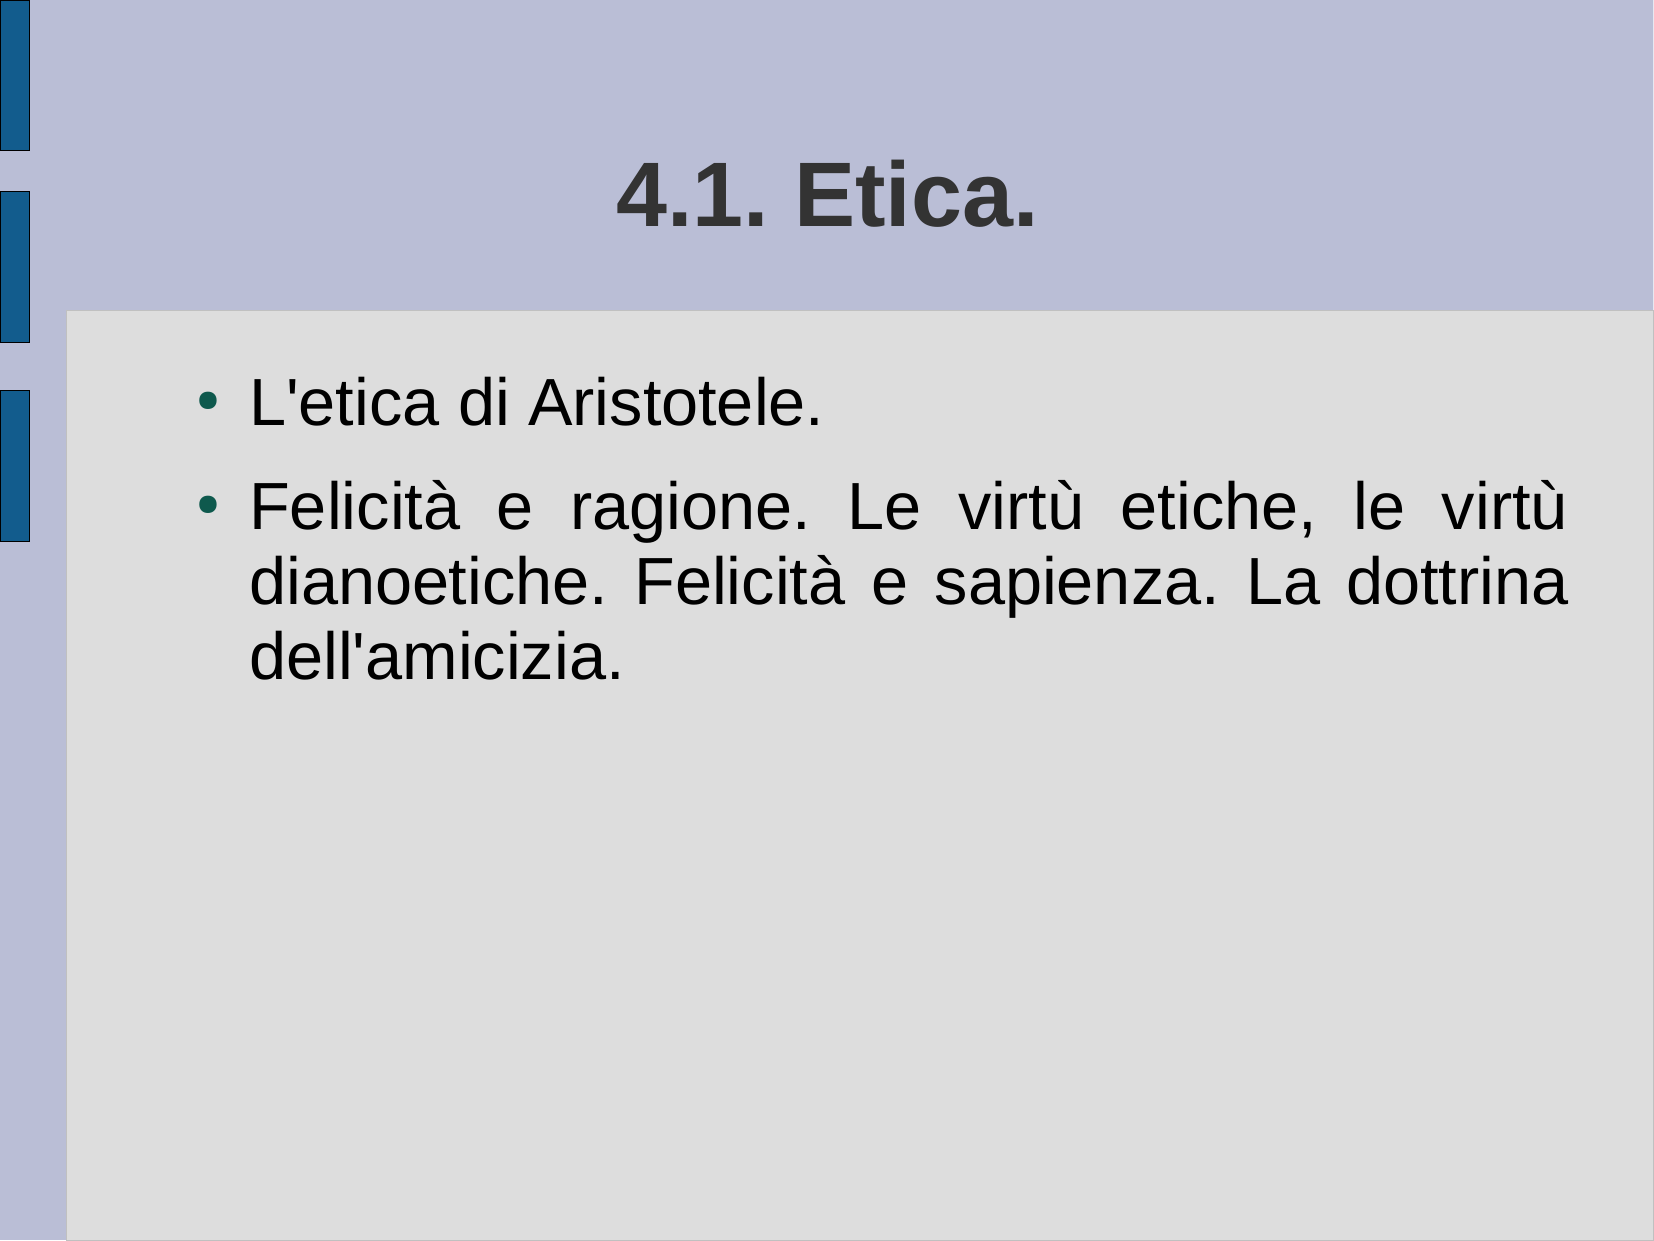

# 4.1. Etica.
L'etica di Aristotele.
Felicità e ragione. Le virtù etiche, le virtù dianoetiche. Felicità e sapienza. La dottrina dell'amicizia.